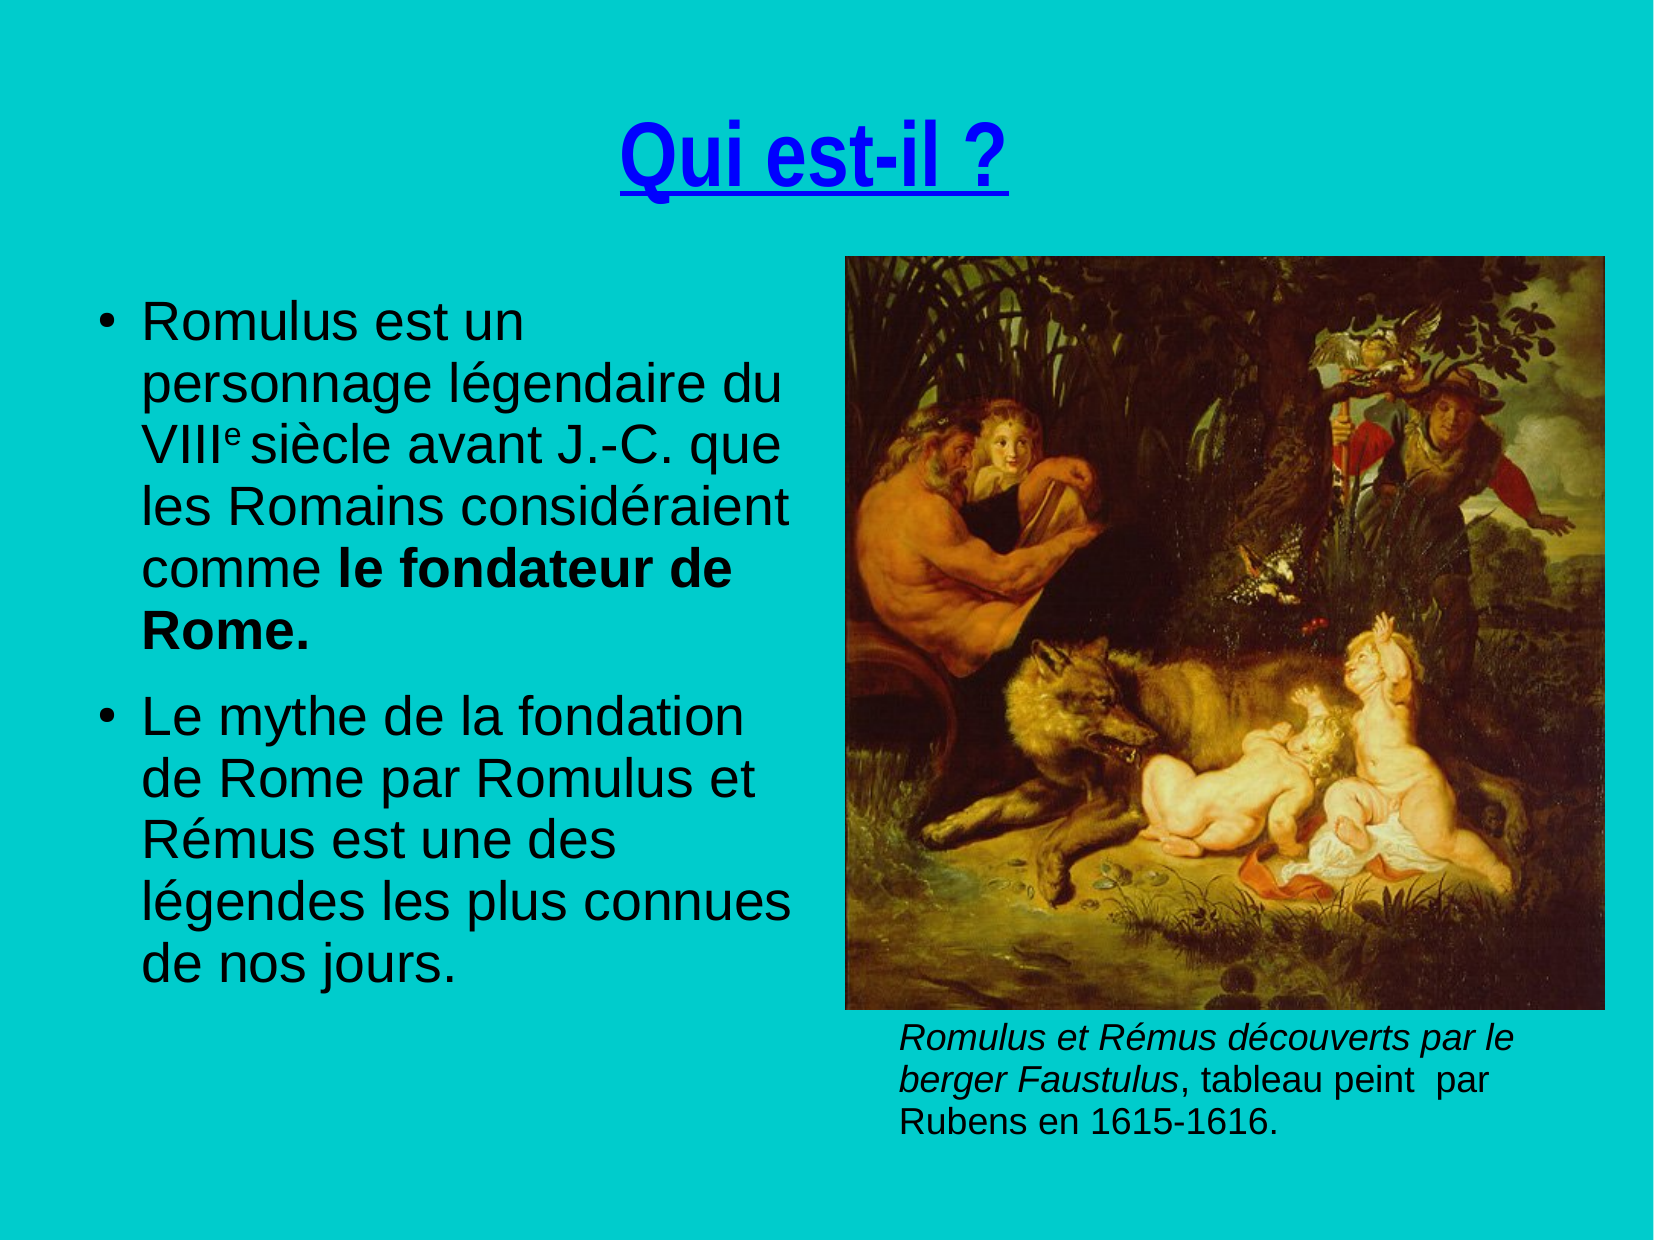

# Qui est-il ?
Romulus est un personnage légendaire du VIIIe siècle avant J.-C. que les Romains considéraient comme le fondateur de Rome.
Le mythe de la fondation de Rome par Romulus et Rémus est une des légendes les plus connues de nos jours.
Romulus et Rémus découverts par le berger Faustulus, tableau peint par Rubens en 1615-1616.